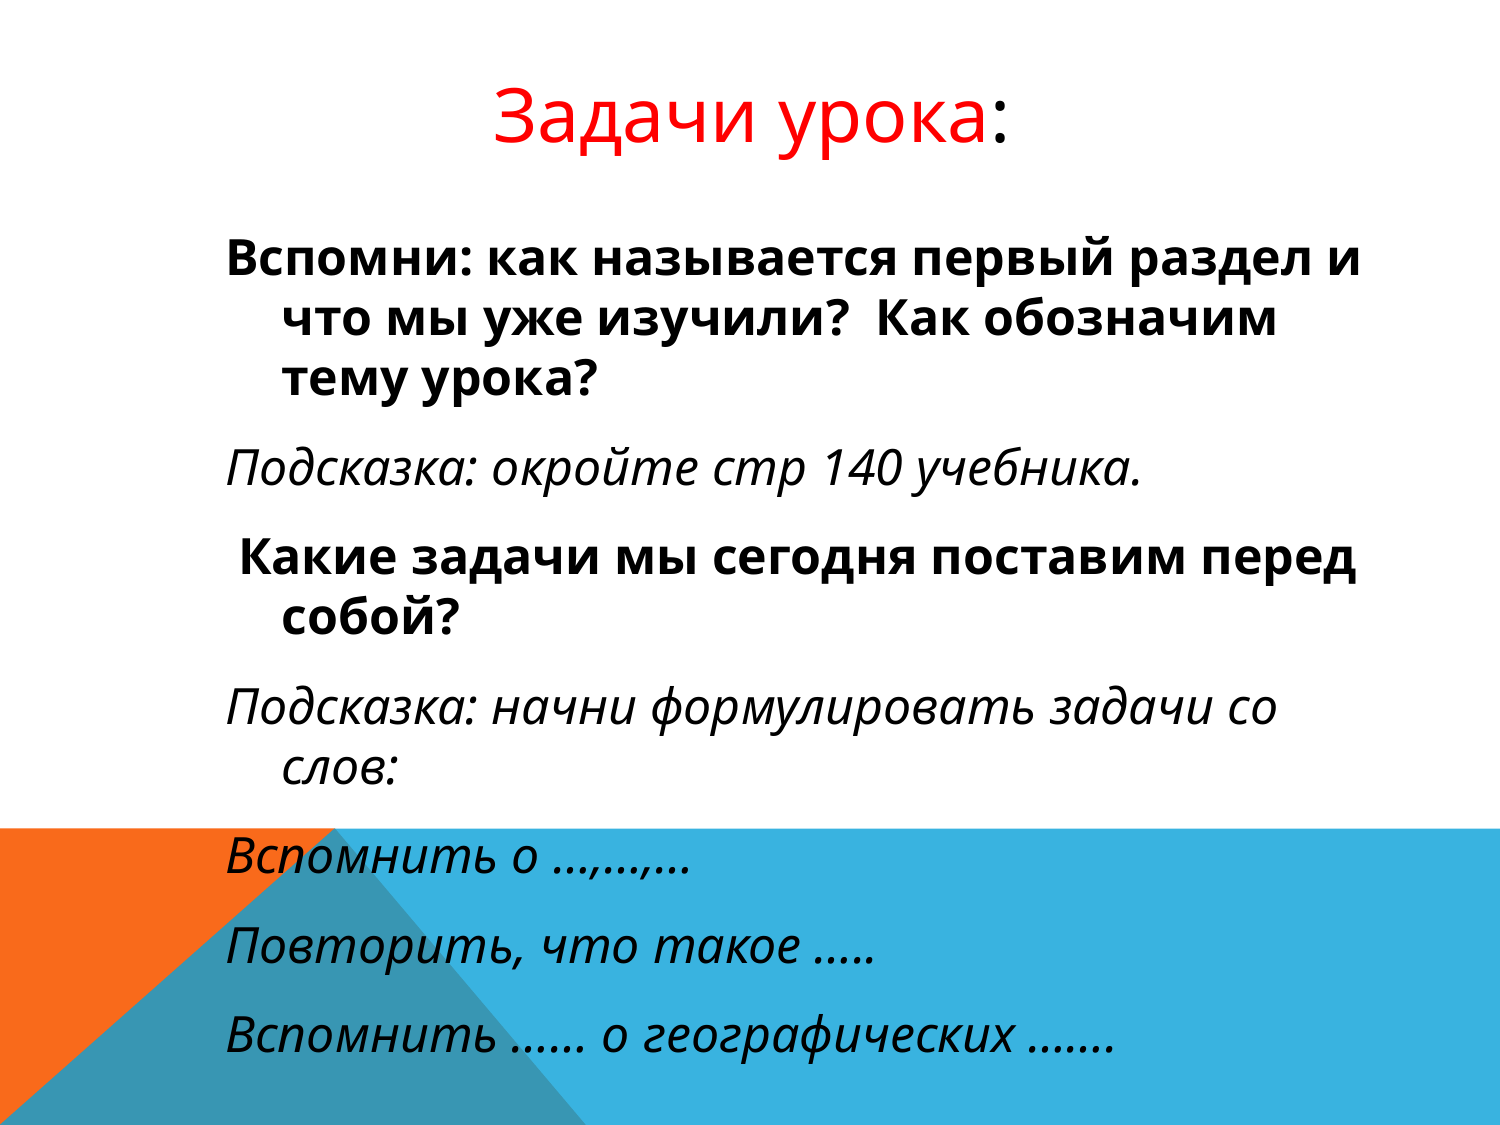

# Задачи урока:
Вспомни: как называется первый раздел и что мы уже изучили? Как обозначим тему урока?
Подсказка: окройте стр 140 учебника.
 Какие задачи мы сегодня поставим перед собой?
Подсказка: начни формулировать задачи со слов:
Вспомнить о …,…,…
Повторить, что такое …..
Вспомнить …… о географических …….